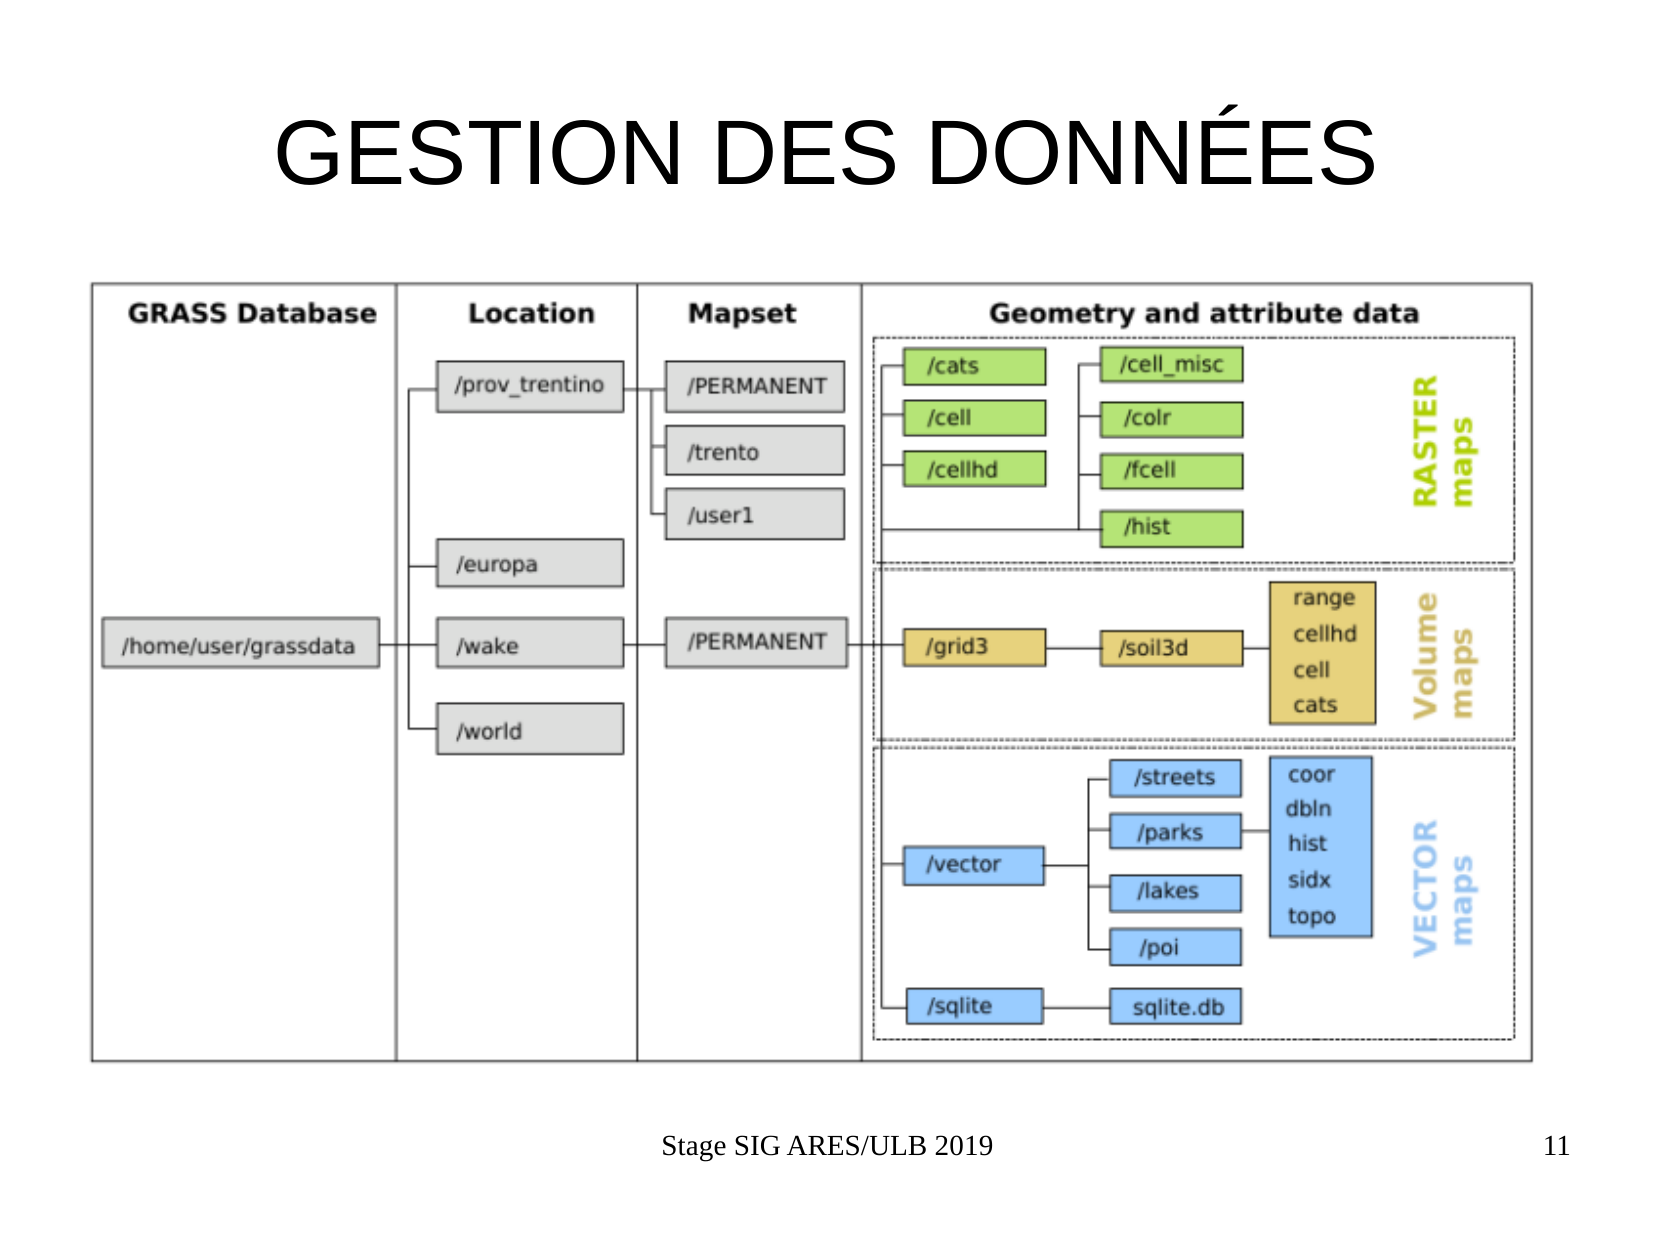

# GESTION DES DONNÉES
Stage SIG ARES/ULB 2019
11